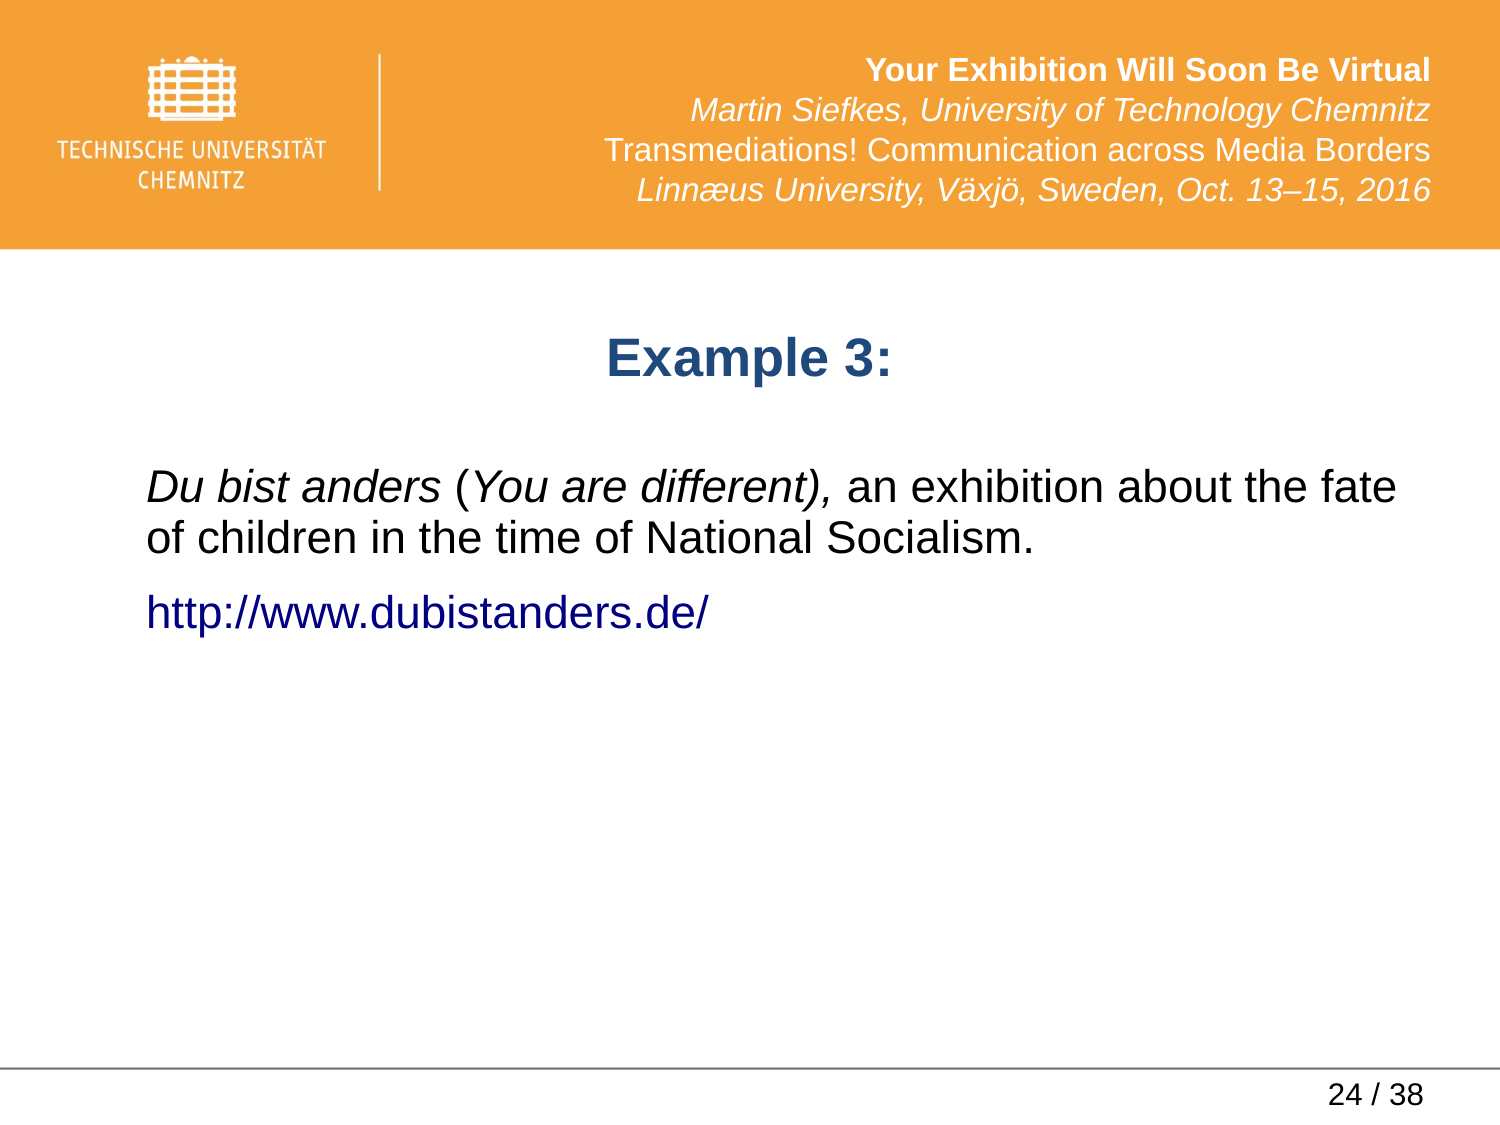

#
Example 3:
Du bist anders (You are different), an exhibition about the fate of children in the time of National Socialism.
http://www.dubistanders.de/